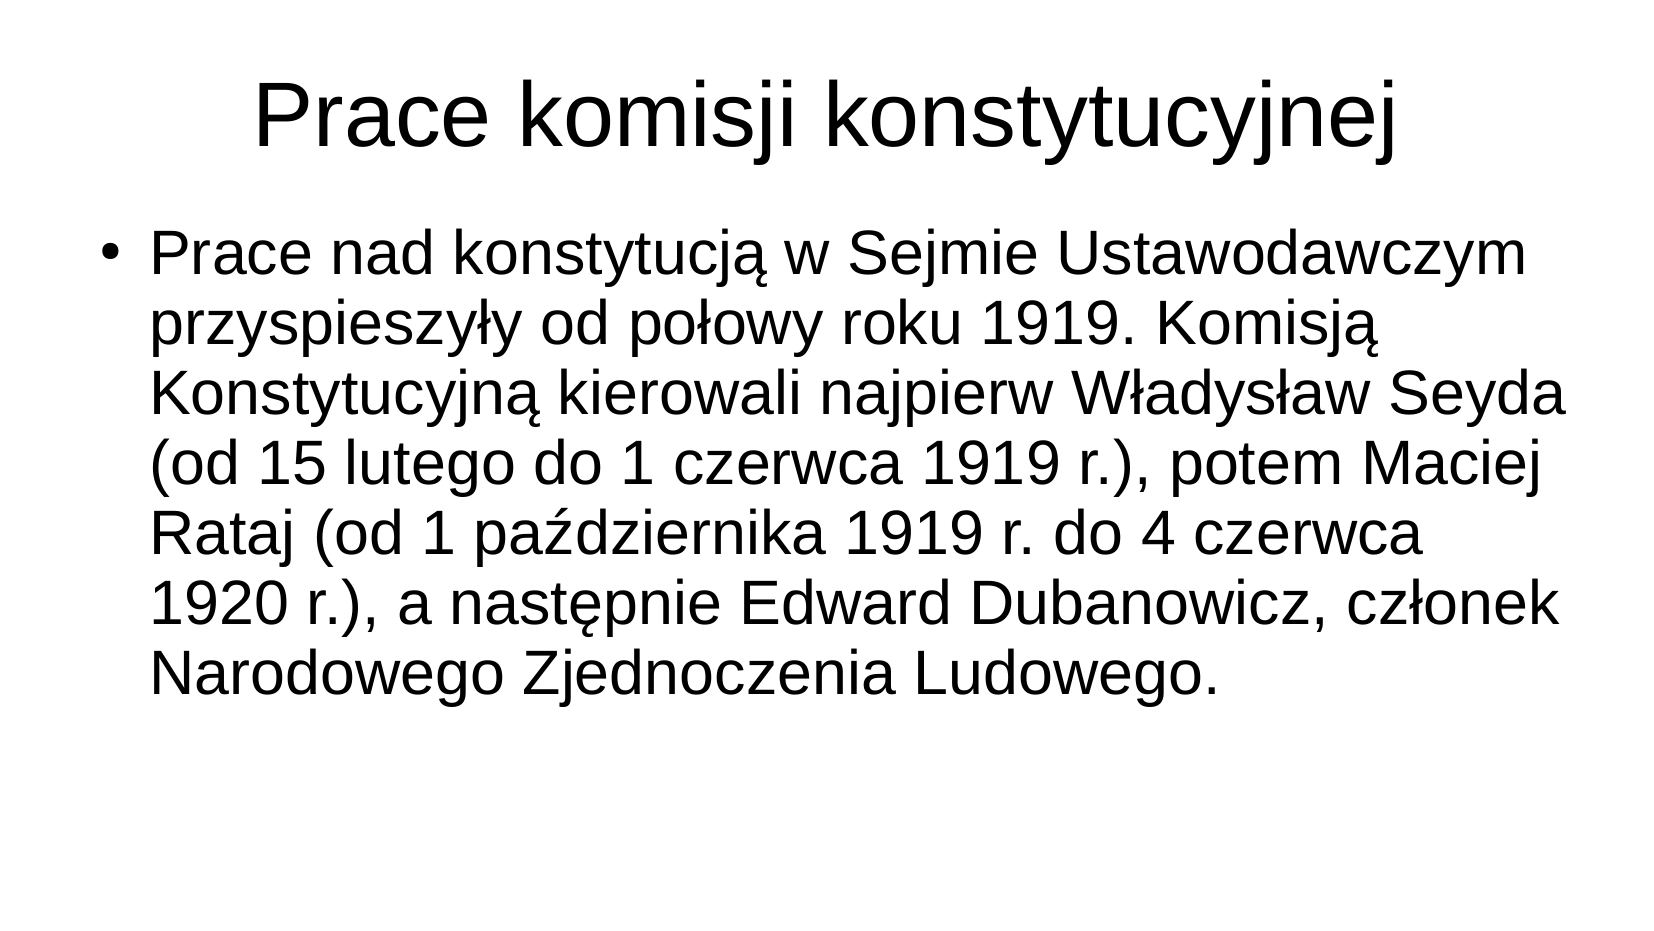

# Prace komisji konstytucyjnej
Prace nad konstytucją w Sejmie Ustawodawczym przyspieszyły od połowy roku 1919. Komisją Konstytucyjną kierowali najpierw Władysław Seyda (od 15 lutego do 1 czerwca 1919 r.), potem Maciej Rataj (od 1 października 1919 r. do 4 czerwca 1920 r.), a następnie Edward Dubanowicz, członek Narodowego Zjednoczenia Ludowego.